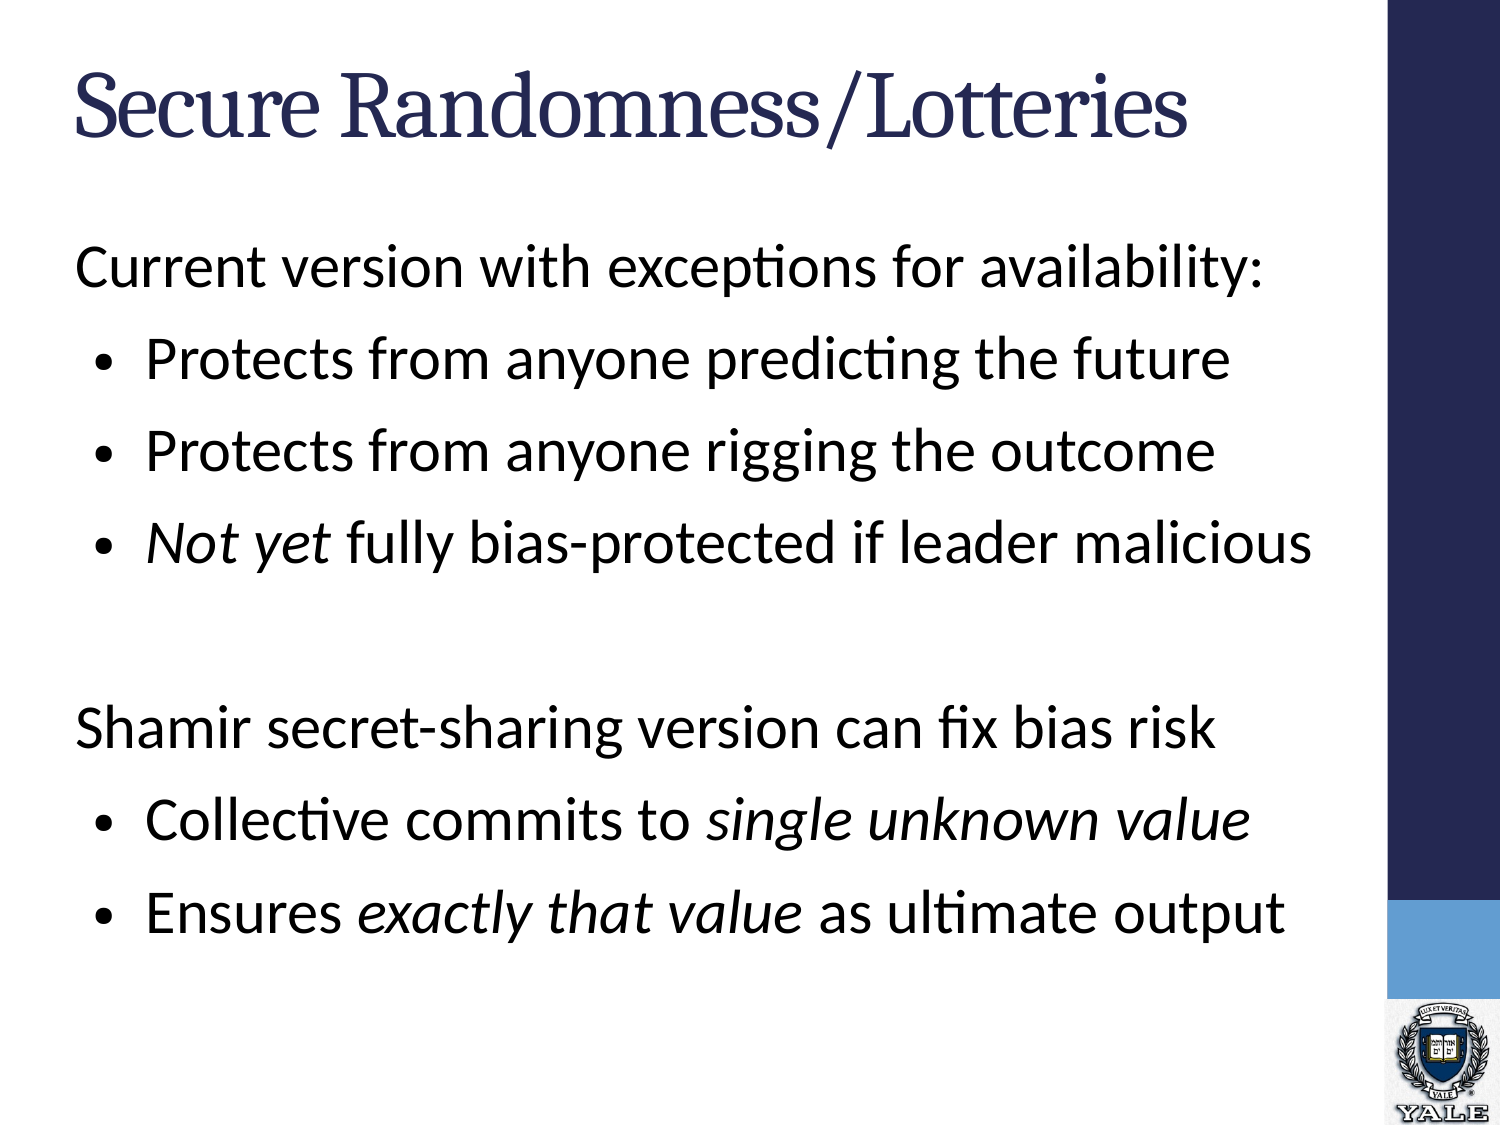

# Secure Randomness/Lotteries
Current version with exceptions for availability:
Protects from anyone predicting the future
Protects from anyone rigging the outcome
Not yet fully bias-protected if leader malicious
Shamir secret-sharing version can fix bias risk
Collective commits to single unknown value
Ensures exactly that value as ultimate output